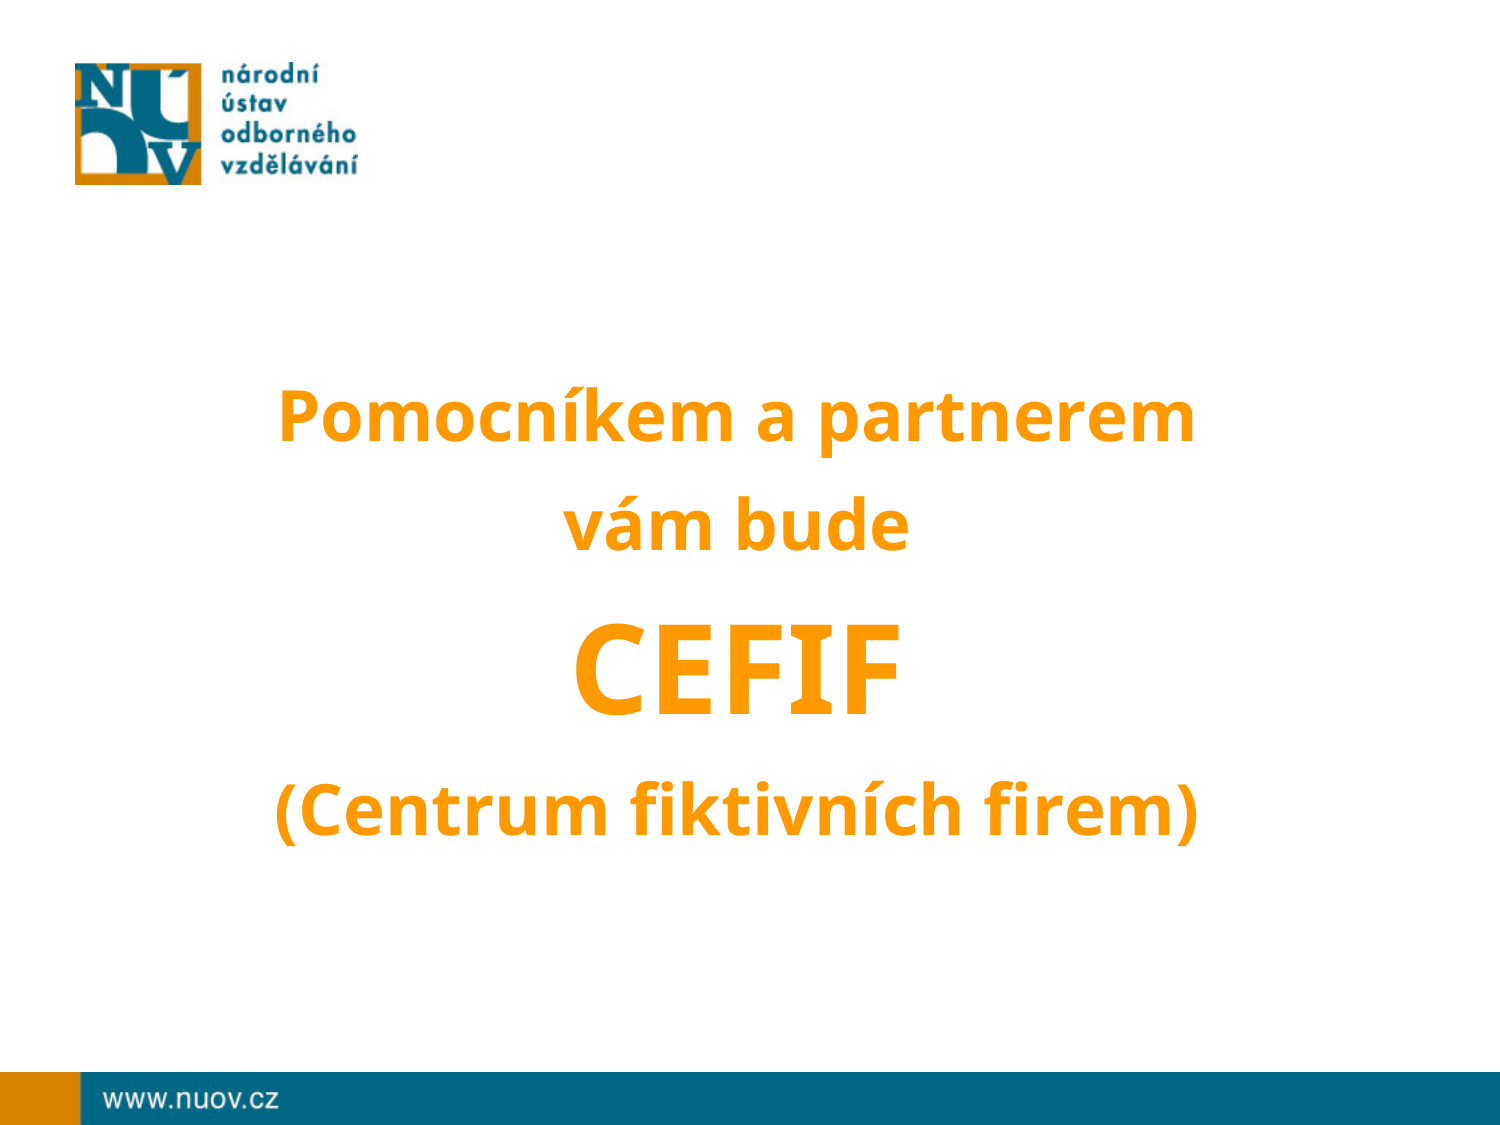

Pomocníkem a partnerem
vám bude
CEFIF
(Centrum fiktivních firem)